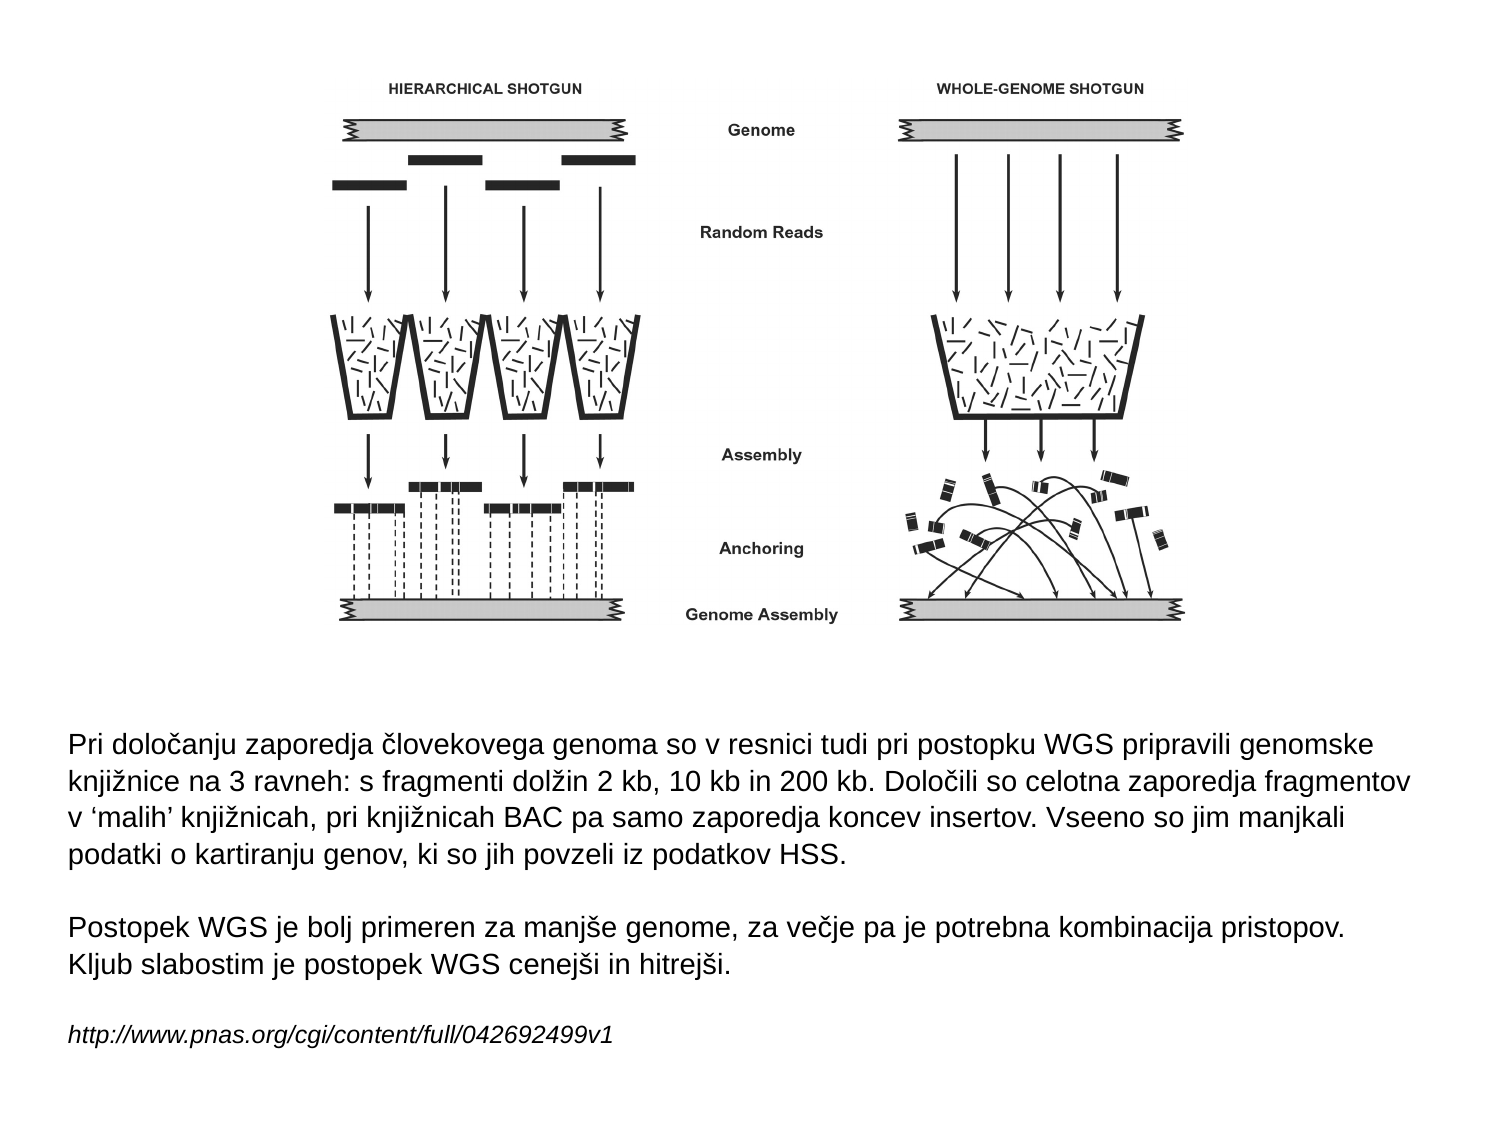

Pri določanju zaporedja človekovega genoma so v resnici tudi pri postopku WGS pripravili genomske knjižnice na 3 ravneh: s fragmenti dolžin 2 kb, 10 kb in 200 kb. Določili so celotna zaporedja fragmentov v ‘malih’ knjižnicah, pri knjižnicah BAC pa samo zaporedja koncev insertov. Vseeno so jim manjkali podatki o kartiranju genov, ki so jih povzeli iz podatkov HSS.
Postopek WGS je bolj primeren za manjše genome, za večje pa je potrebna kombinacija pristopov. Kljub slabostim je postopek WGS cenejši in hitrejši.
http://www.pnas.org/cgi/content/full/042692499v1